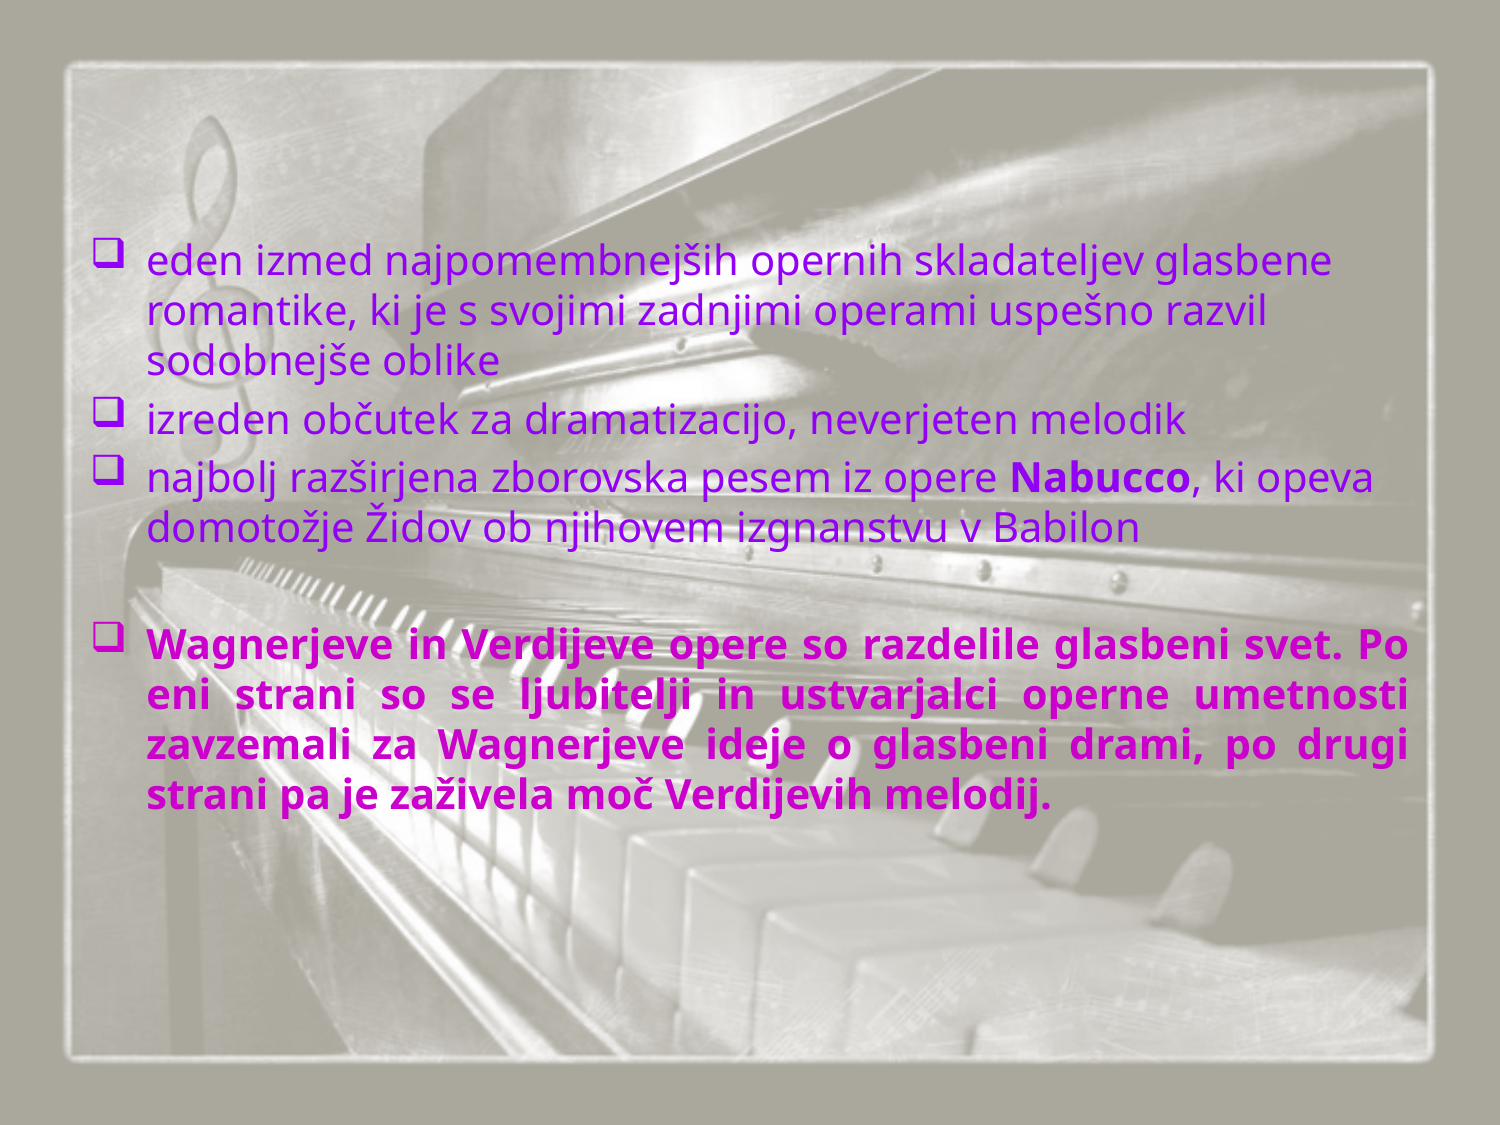

# eden izmed najpomembnejših opernih skladateljev glasbene romantike, ki je s svojimi zadnjimi operami uspešno razvil sodobnejše oblike
izreden občutek za dramatizacijo, neverjeten melodik
najbolj razširjena zborovska pesem iz opere Nabucco, ki opeva domotožje Židov ob njihovem izgnanstvu v Babilon
Wagnerjeve in Verdijeve opere so razdelile glasbeni svet. Po eni strani so se ljubitelji in ustvarjalci operne umetnosti zavzemali za Wagnerjeve ideje o glasbeni drami, po drugi strani pa je zaživela moč Verdijevih melodij.